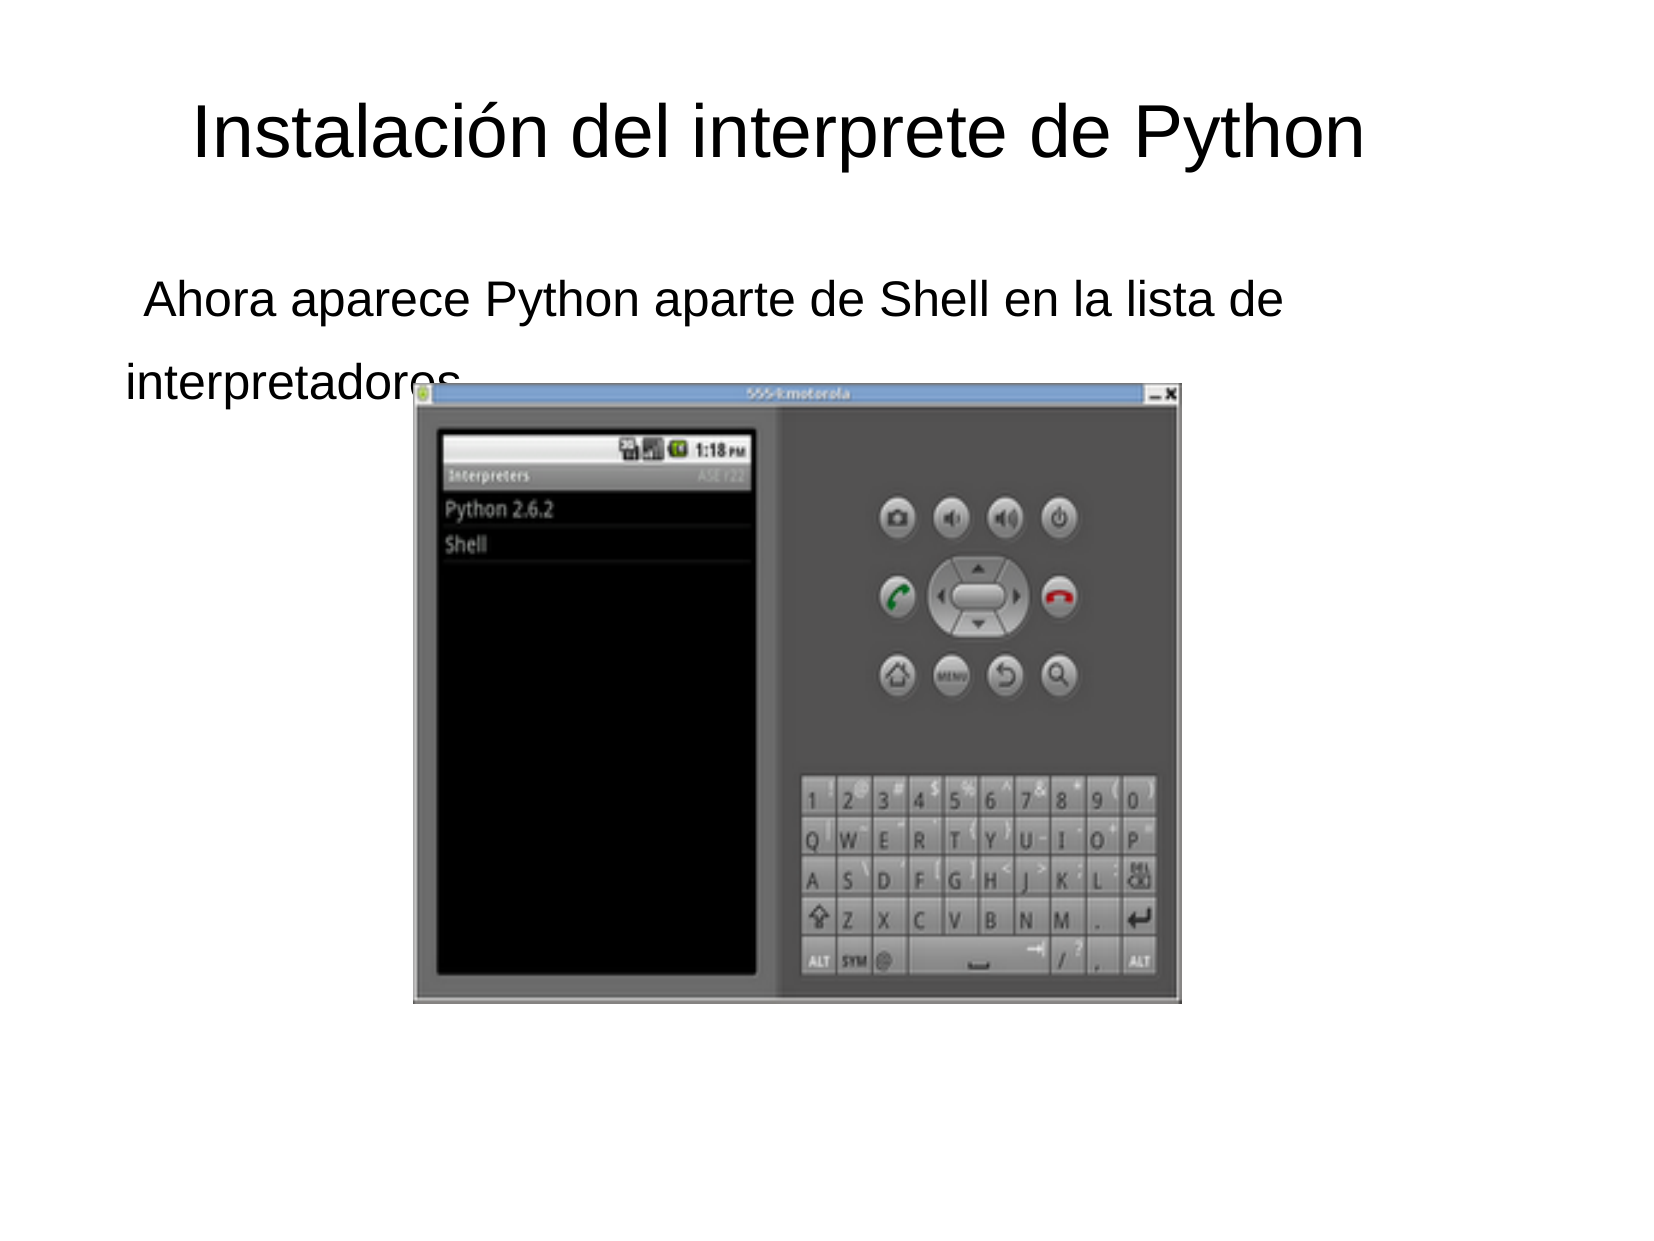

Instalación del interprete de Python
Ahora aparece Python aparte de Shell en la lista de interpretadores